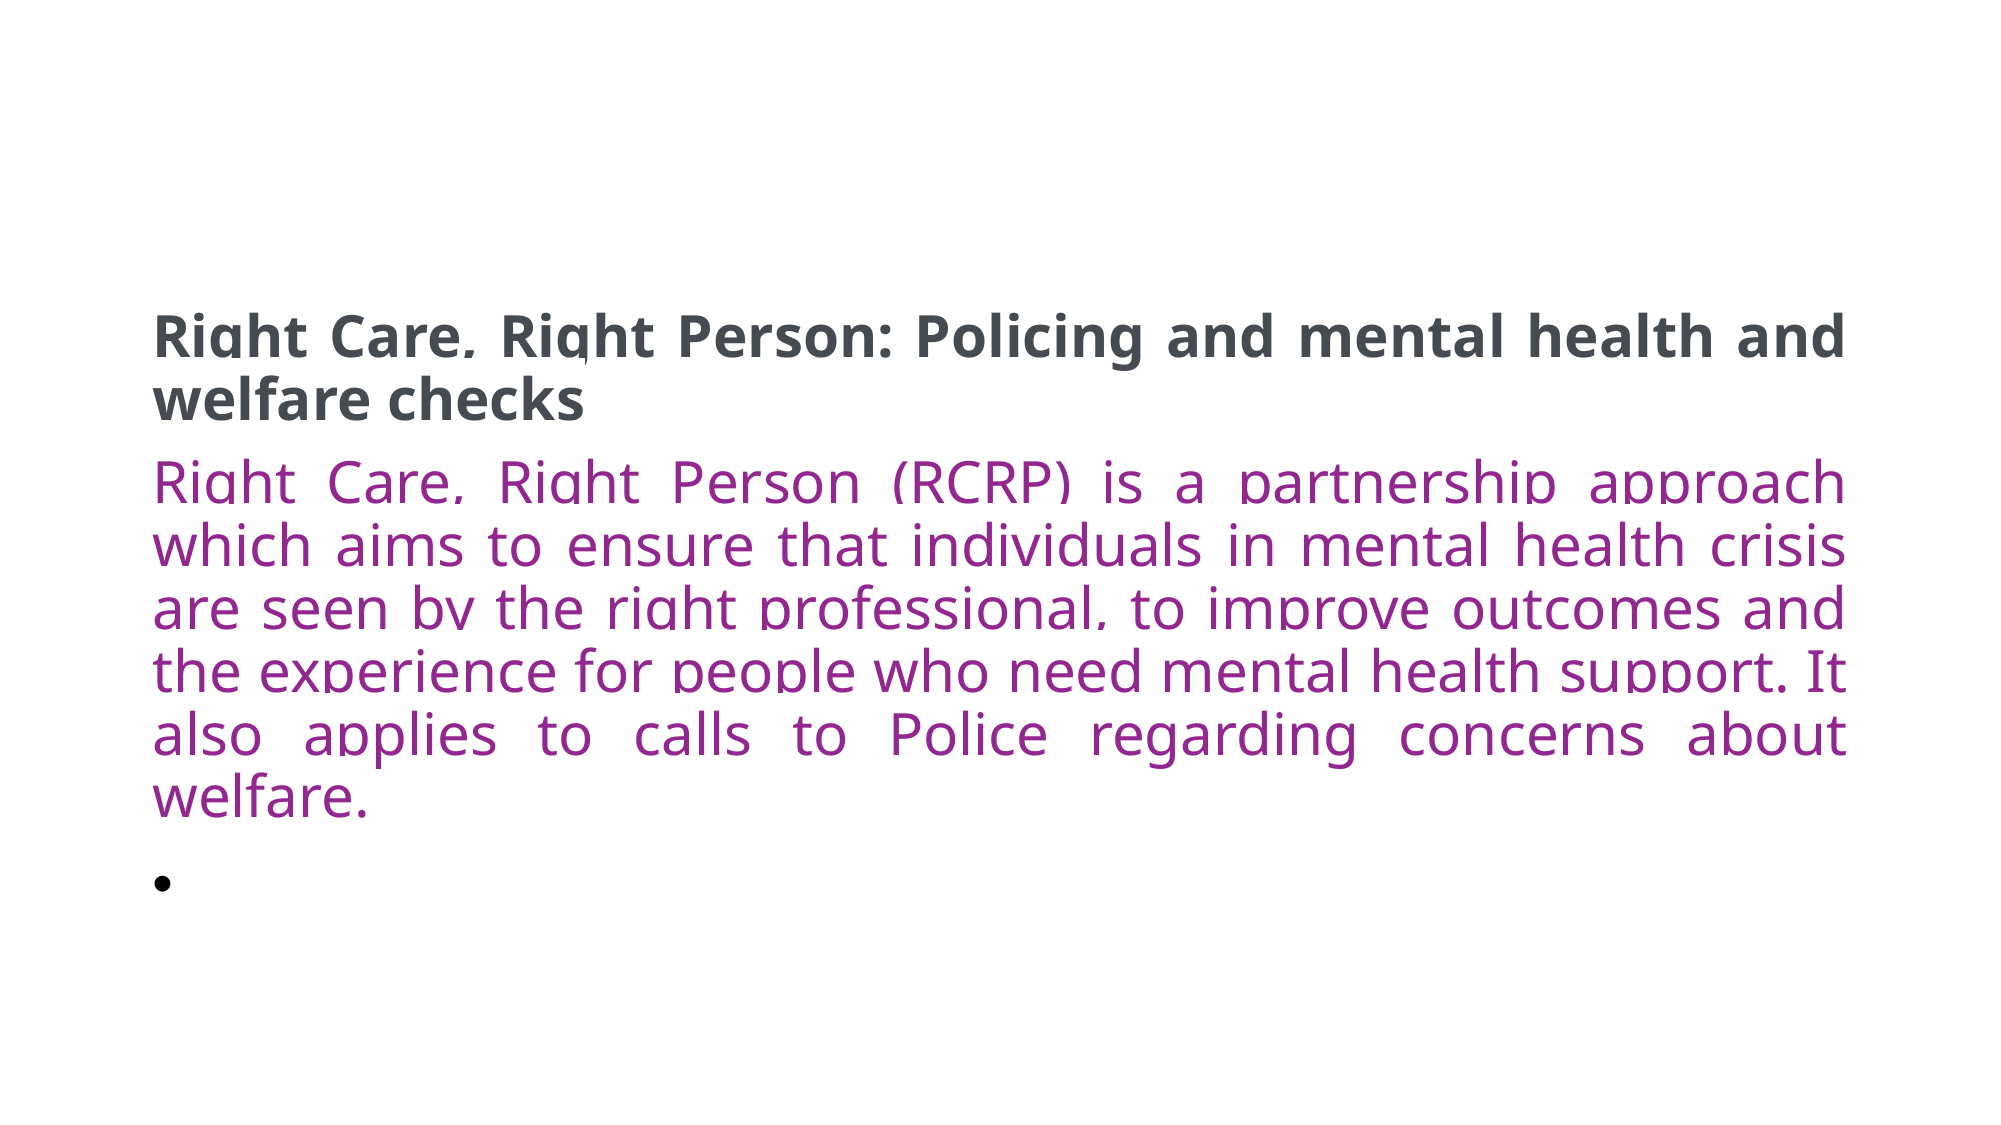

# Right Care, Right Person: Policing and mental health and welfare checks
Right Care, Right Person (RCRP) is a partnership approach which aims to ensure that individuals in mental health crisis are seen by the right professional, to improve outcomes and the experience for people who need mental health support. It also applies to calls to Police regarding concerns about welfare.